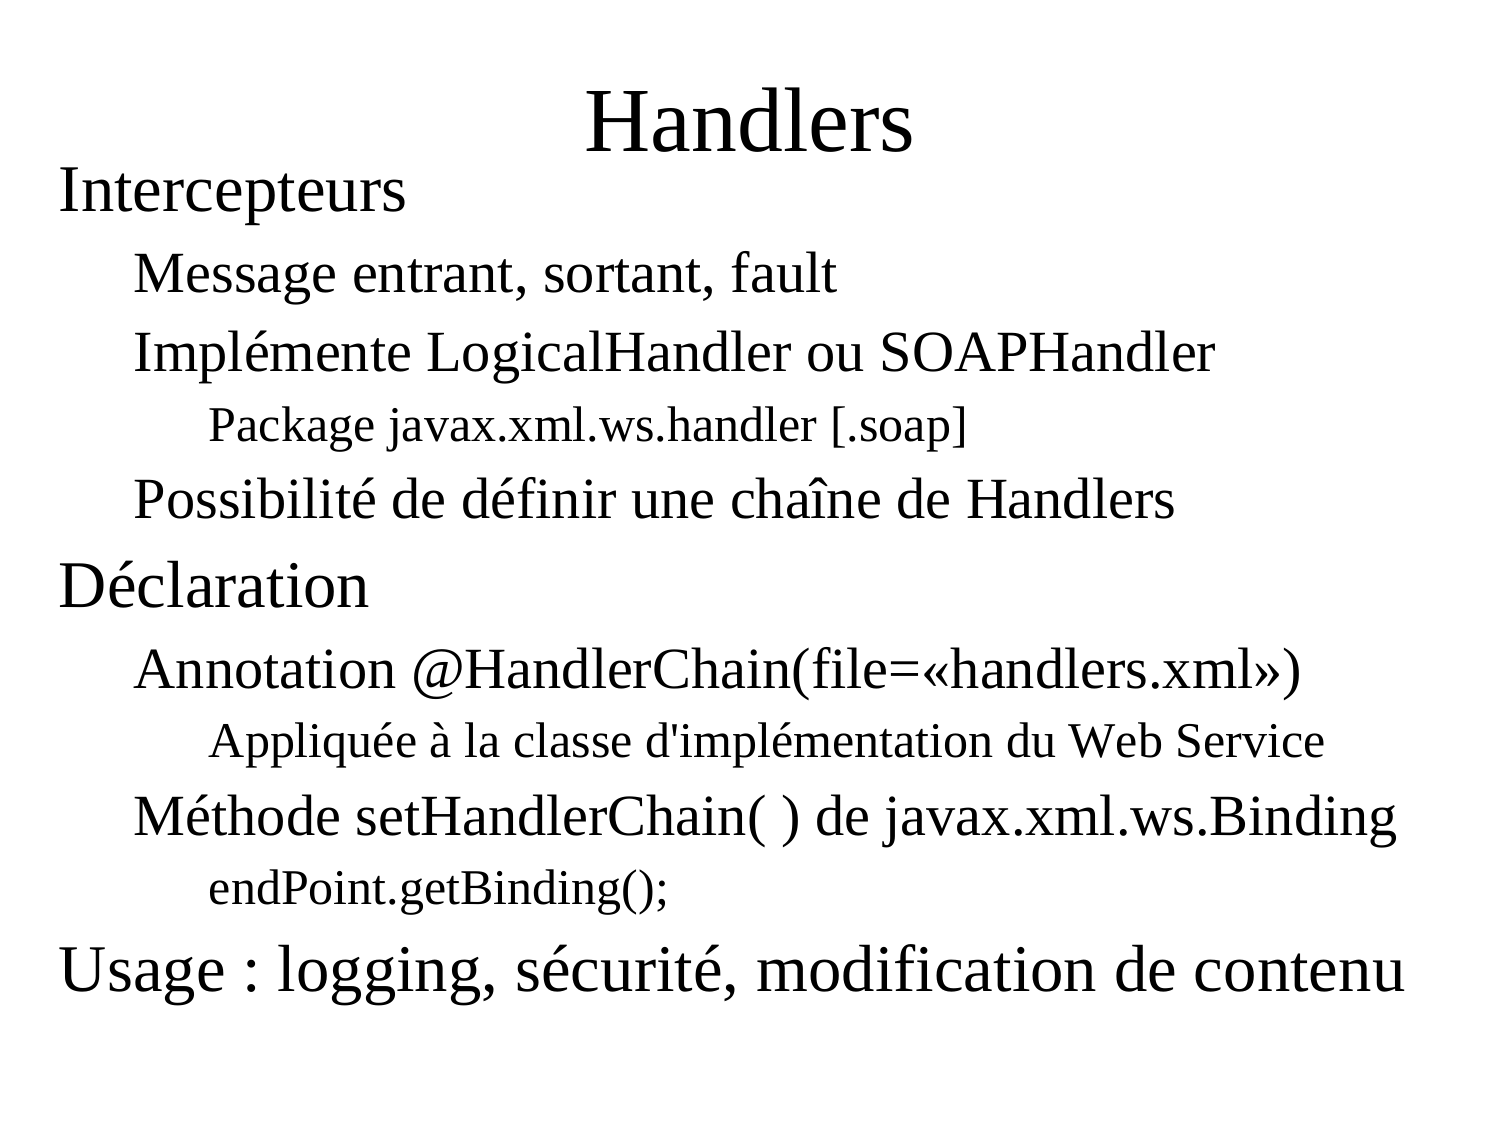

# Handlers
Intercepteurs
Message entrant, sortant, fault
Implémente LogicalHandler ou SOAPHandler
Package javax.xml.ws.handler [.soap]
Possibilité de définir une chaîne de Handlers
Déclaration
Annotation @HandlerChain(file=«handlers.xml»)
Appliquée à la classe d'implémentation du Web Service
Méthode setHandlerChain( ) de javax.xml.ws.Binding
endPoint.getBinding();
Usage : logging, sécurité, modification de contenu